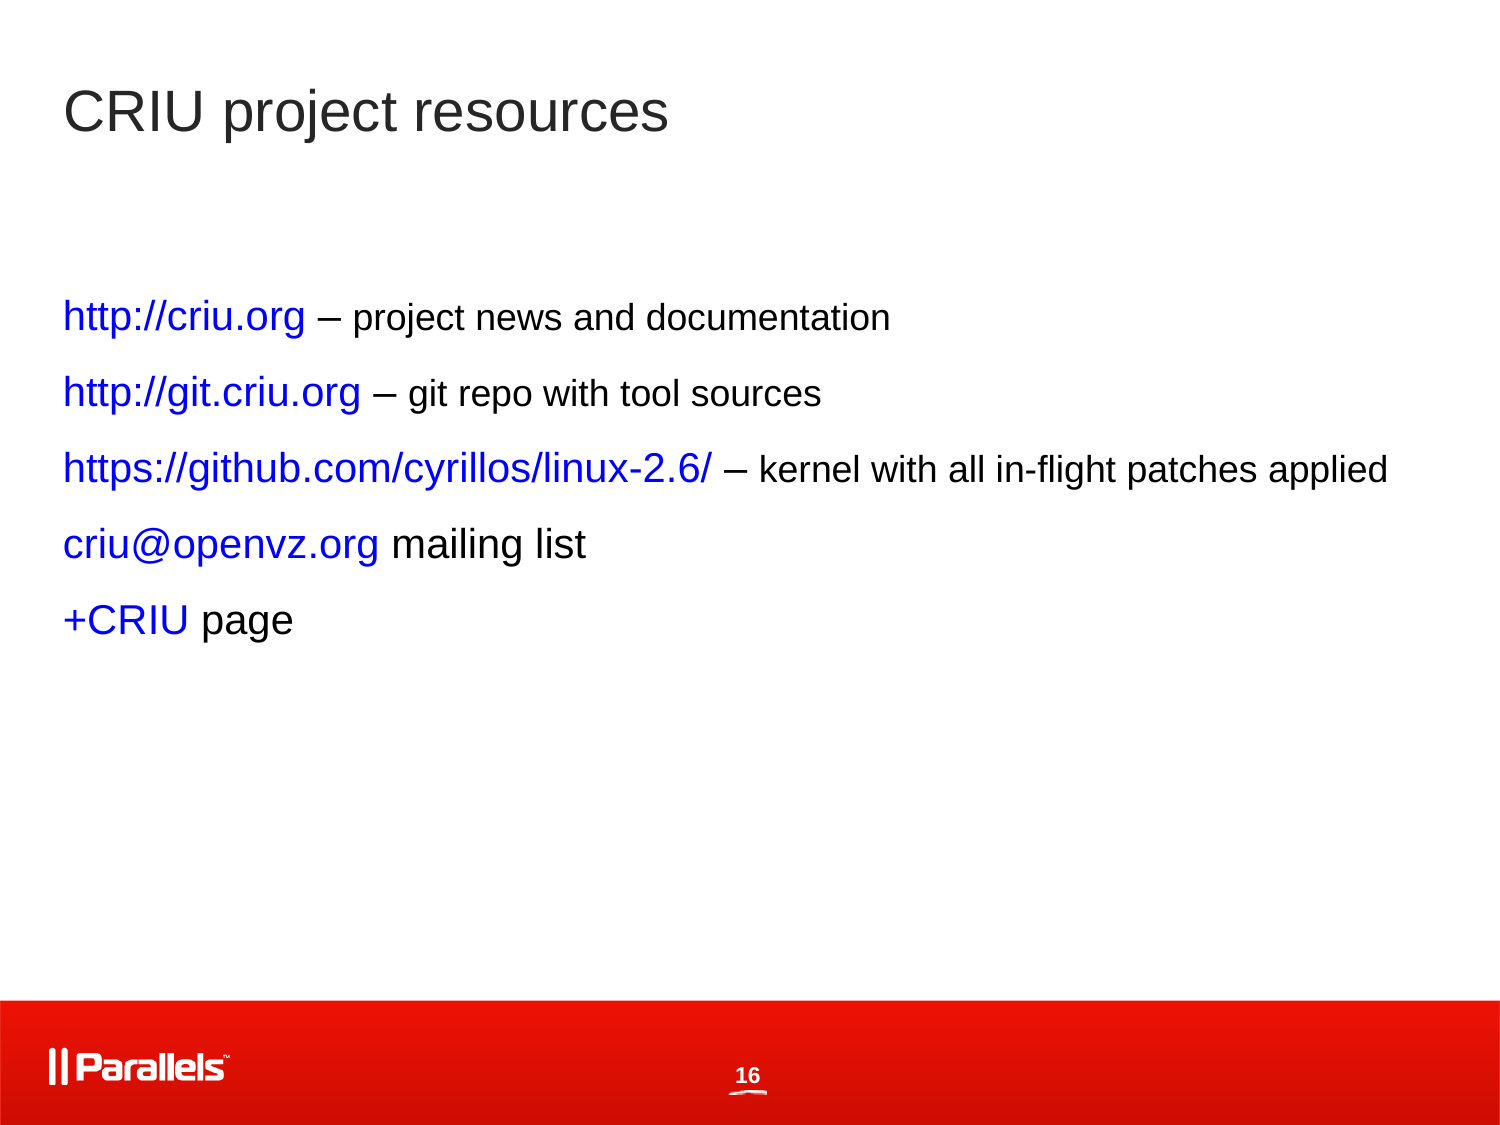

# CRIU project resources
http://criu.org – project news and documentation
http://git.criu.org – git repo with tool sources
https://github.com/cyrillos/linux-2.6/ – kernel with all in-flight patches applied
criu@openvz.org mailing list
+CRIU page